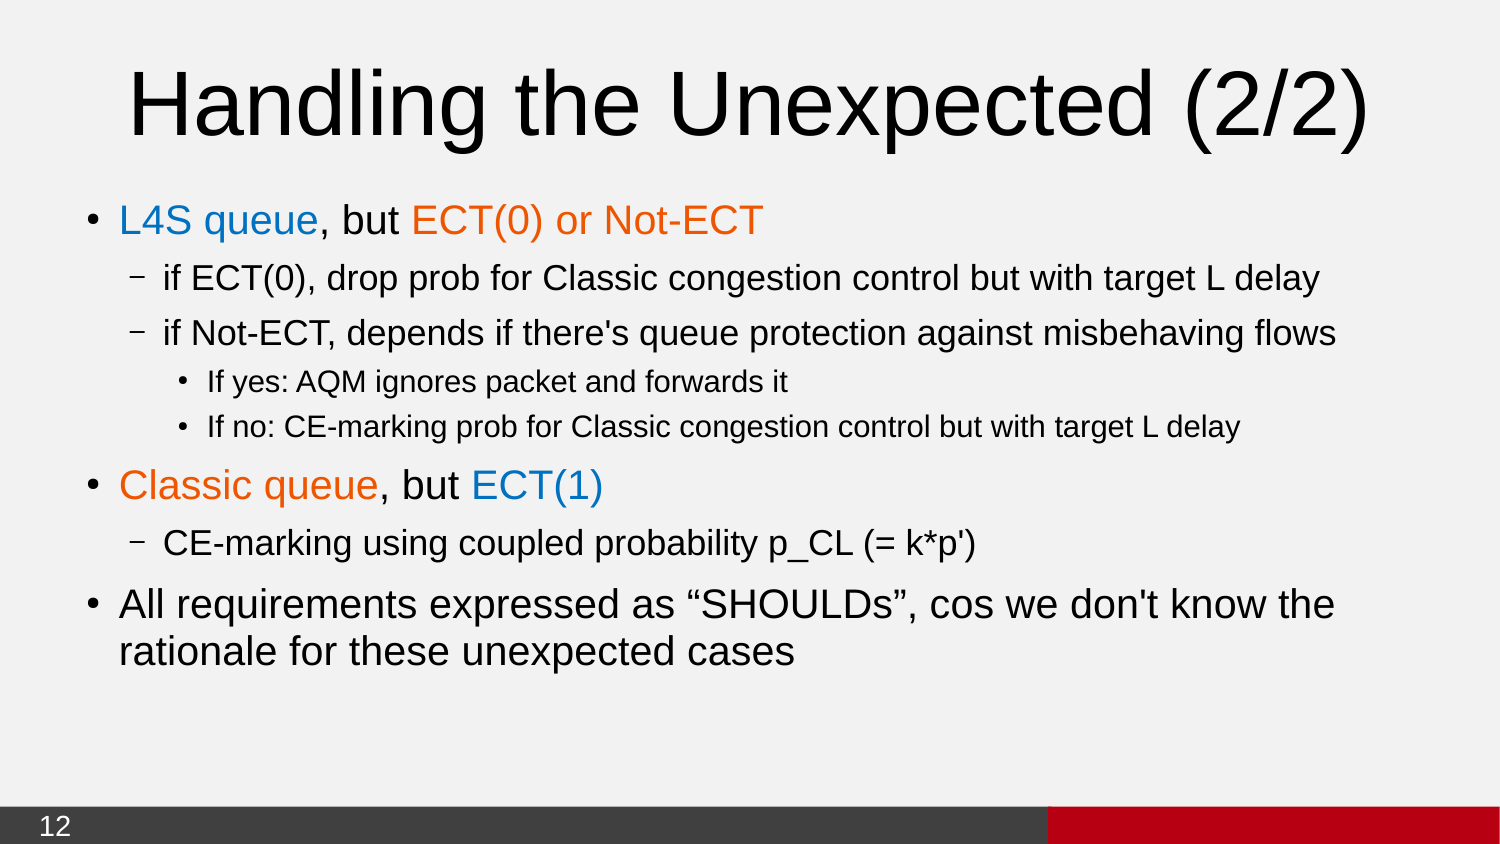

# Handling the Unexpected (2/2)
L4S queue, but ECT(0) or Not-ECT
if ECT(0), drop prob for Classic congestion control but with target L delay
if Not-ECT, depends if there's queue protection against misbehaving flows
If yes: AQM ignores packet and forwards it
If no: CE-marking prob for Classic congestion control but with target L delay
Classic queue, but ECT(1)
CE-marking using coupled probability p_CL (= k*p')
All requirements expressed as “SHOULDs”, cos we don't know the rationale for these unexpected cases
12